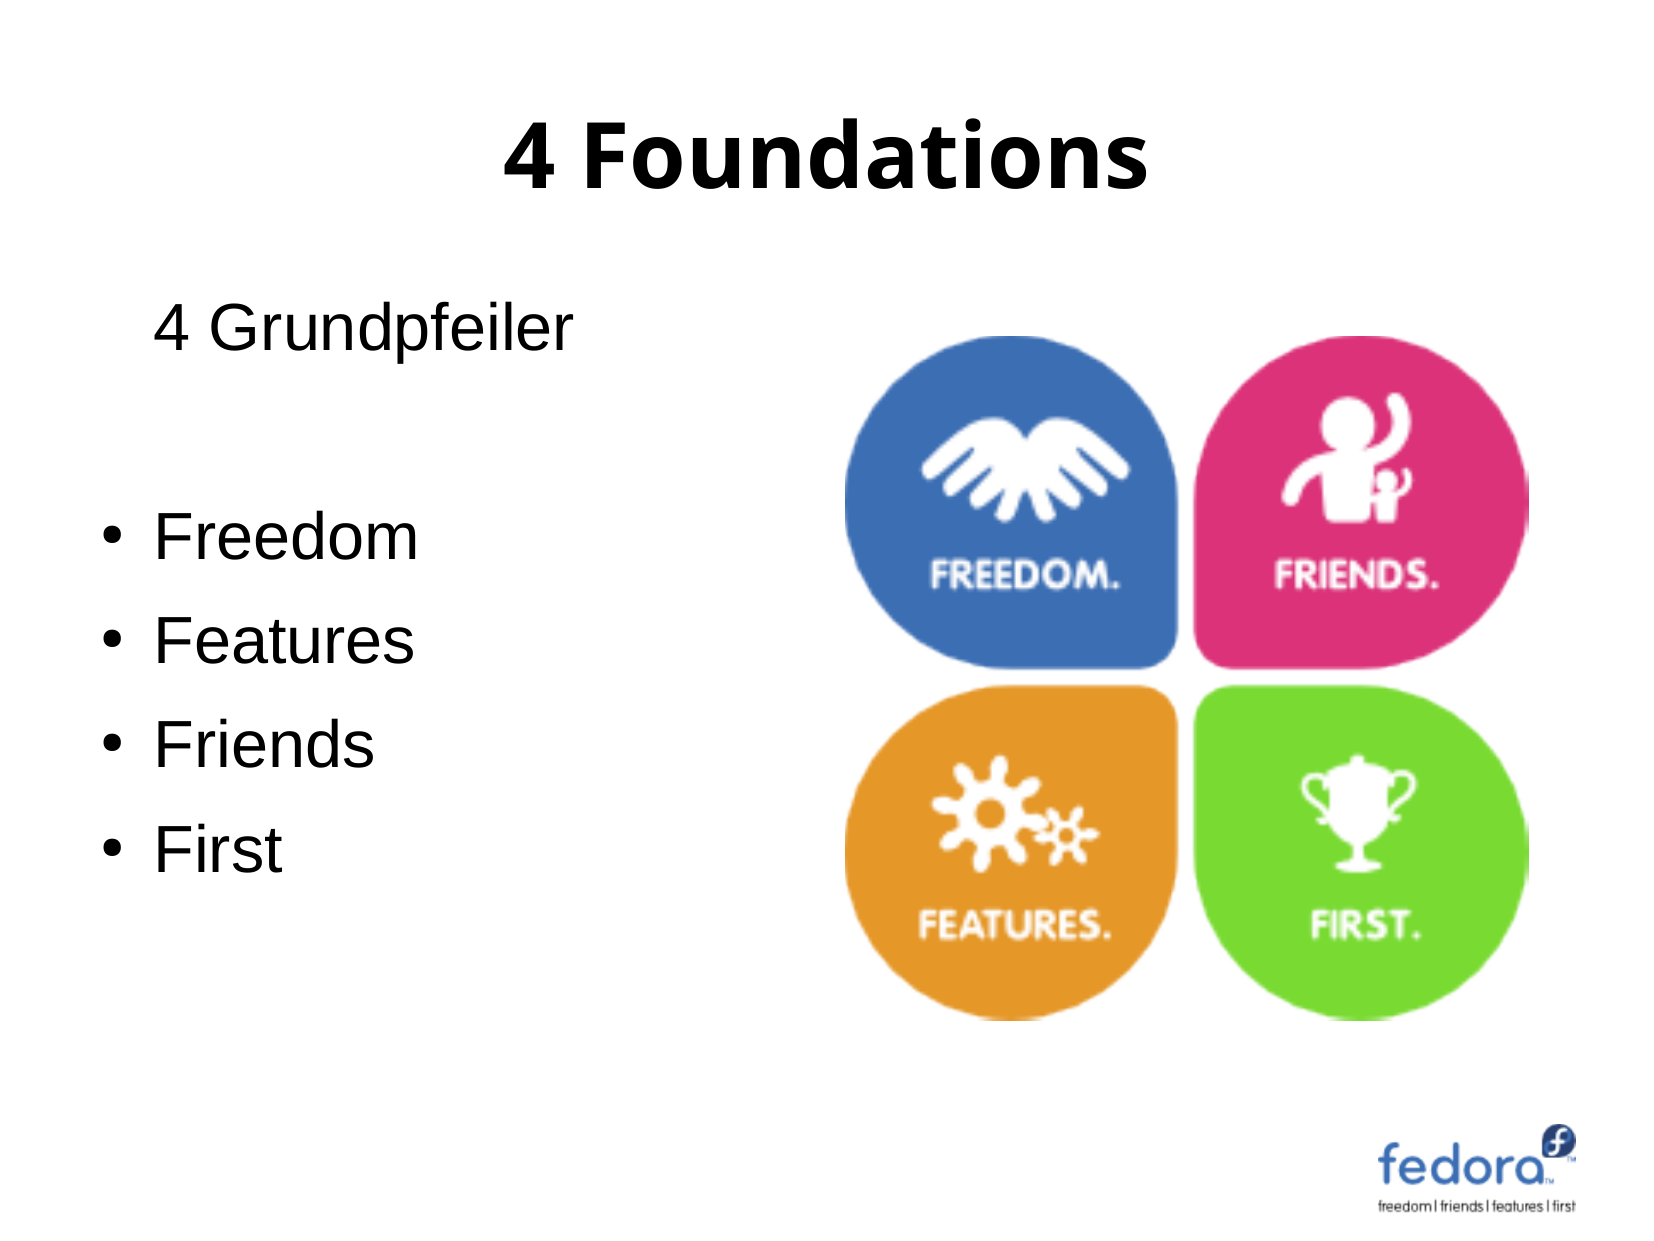

# 4 Foundations
4 Grundpfeiler
Freedom
Features
Friends
First